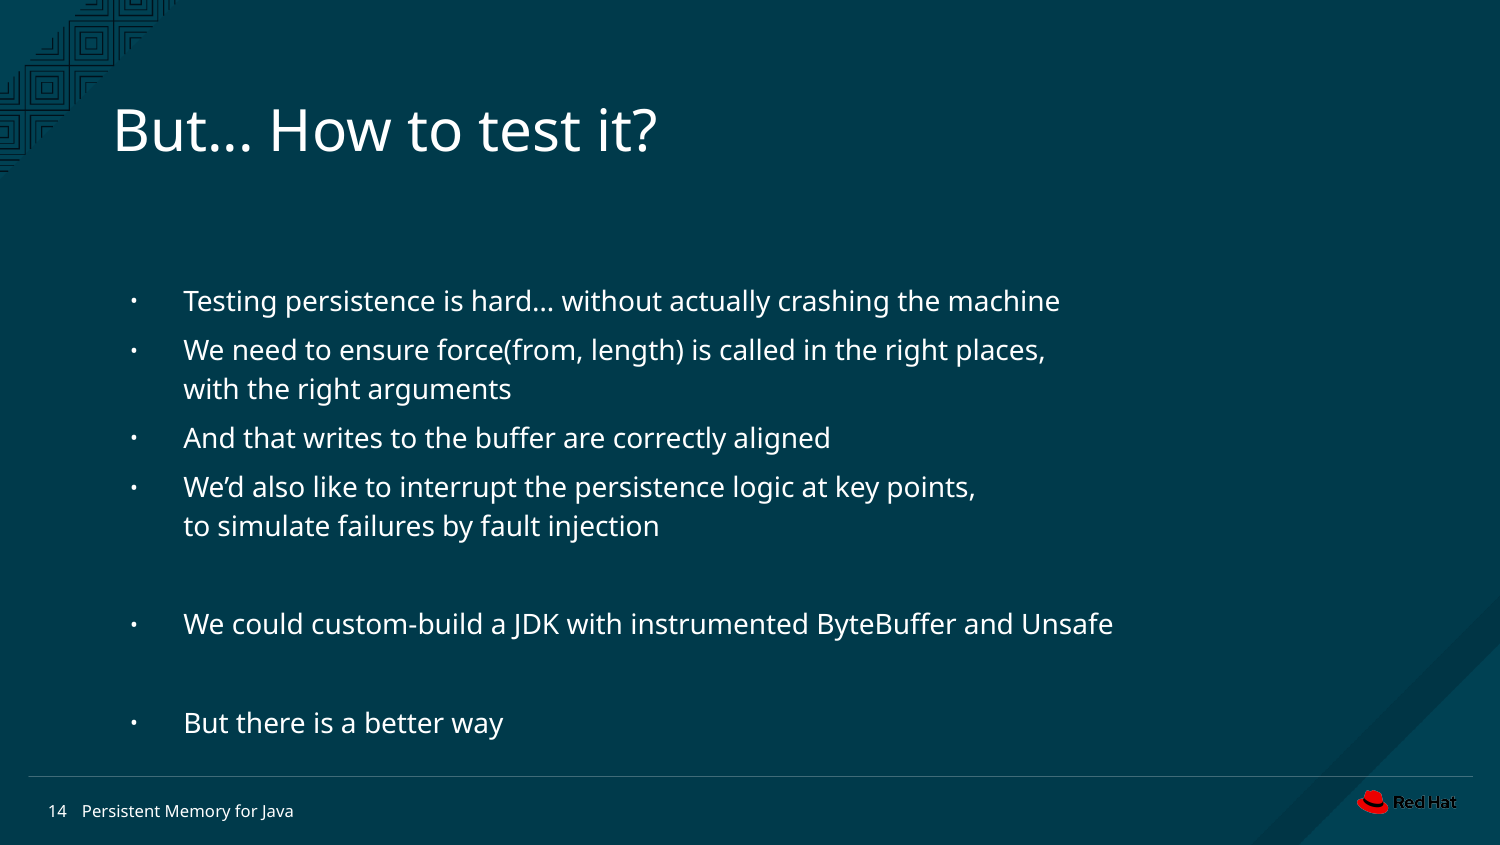

# But... How to test it?
Testing persistence is hard… without actually crashing the machine
We need to ensure force(from, length) is called in the right places,
with the right arguments
And that writes to the buffer are correctly aligned
We’d also like to interrupt the persistence logic at key points,
to simulate failures by fault injection
We could custom-build a JDK with instrumented ByteBuffer and Unsafe
But there is a better way
14
INSERT DESIGNATOR, IF NEEDED